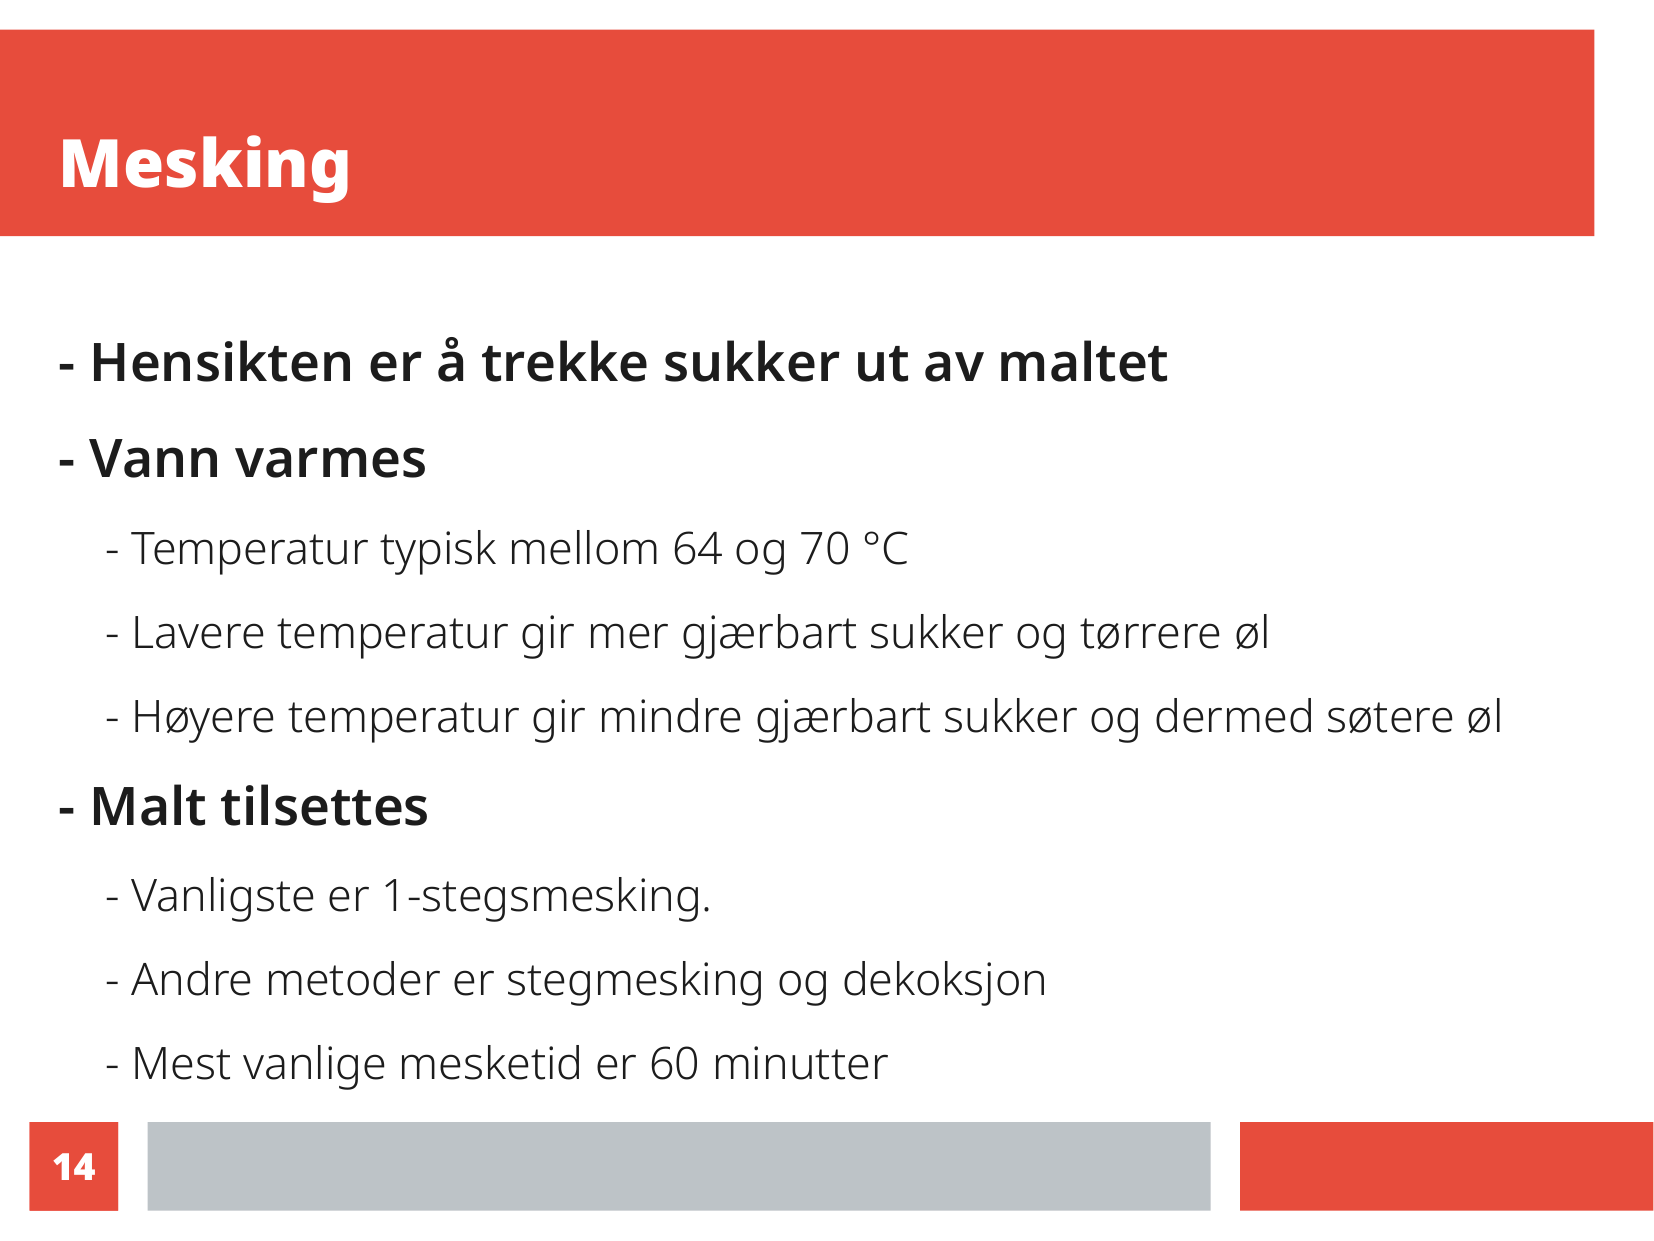

# Mesking
- Hensikten er å trekke sukker ut av maltet
- Vann varmes
- Temperatur typisk mellom 64 og 70 °C
- Lavere temperatur gir mer gjærbart sukker og tørrere øl
- Høyere temperatur gir mindre gjærbart sukker og dermed søtere øl
- Malt tilsettes
- Vanligste er 1-stegsmesking.
- Andre metoder er stegmesking og dekoksjon
- Mest vanlige mesketid er 60 minutter
14